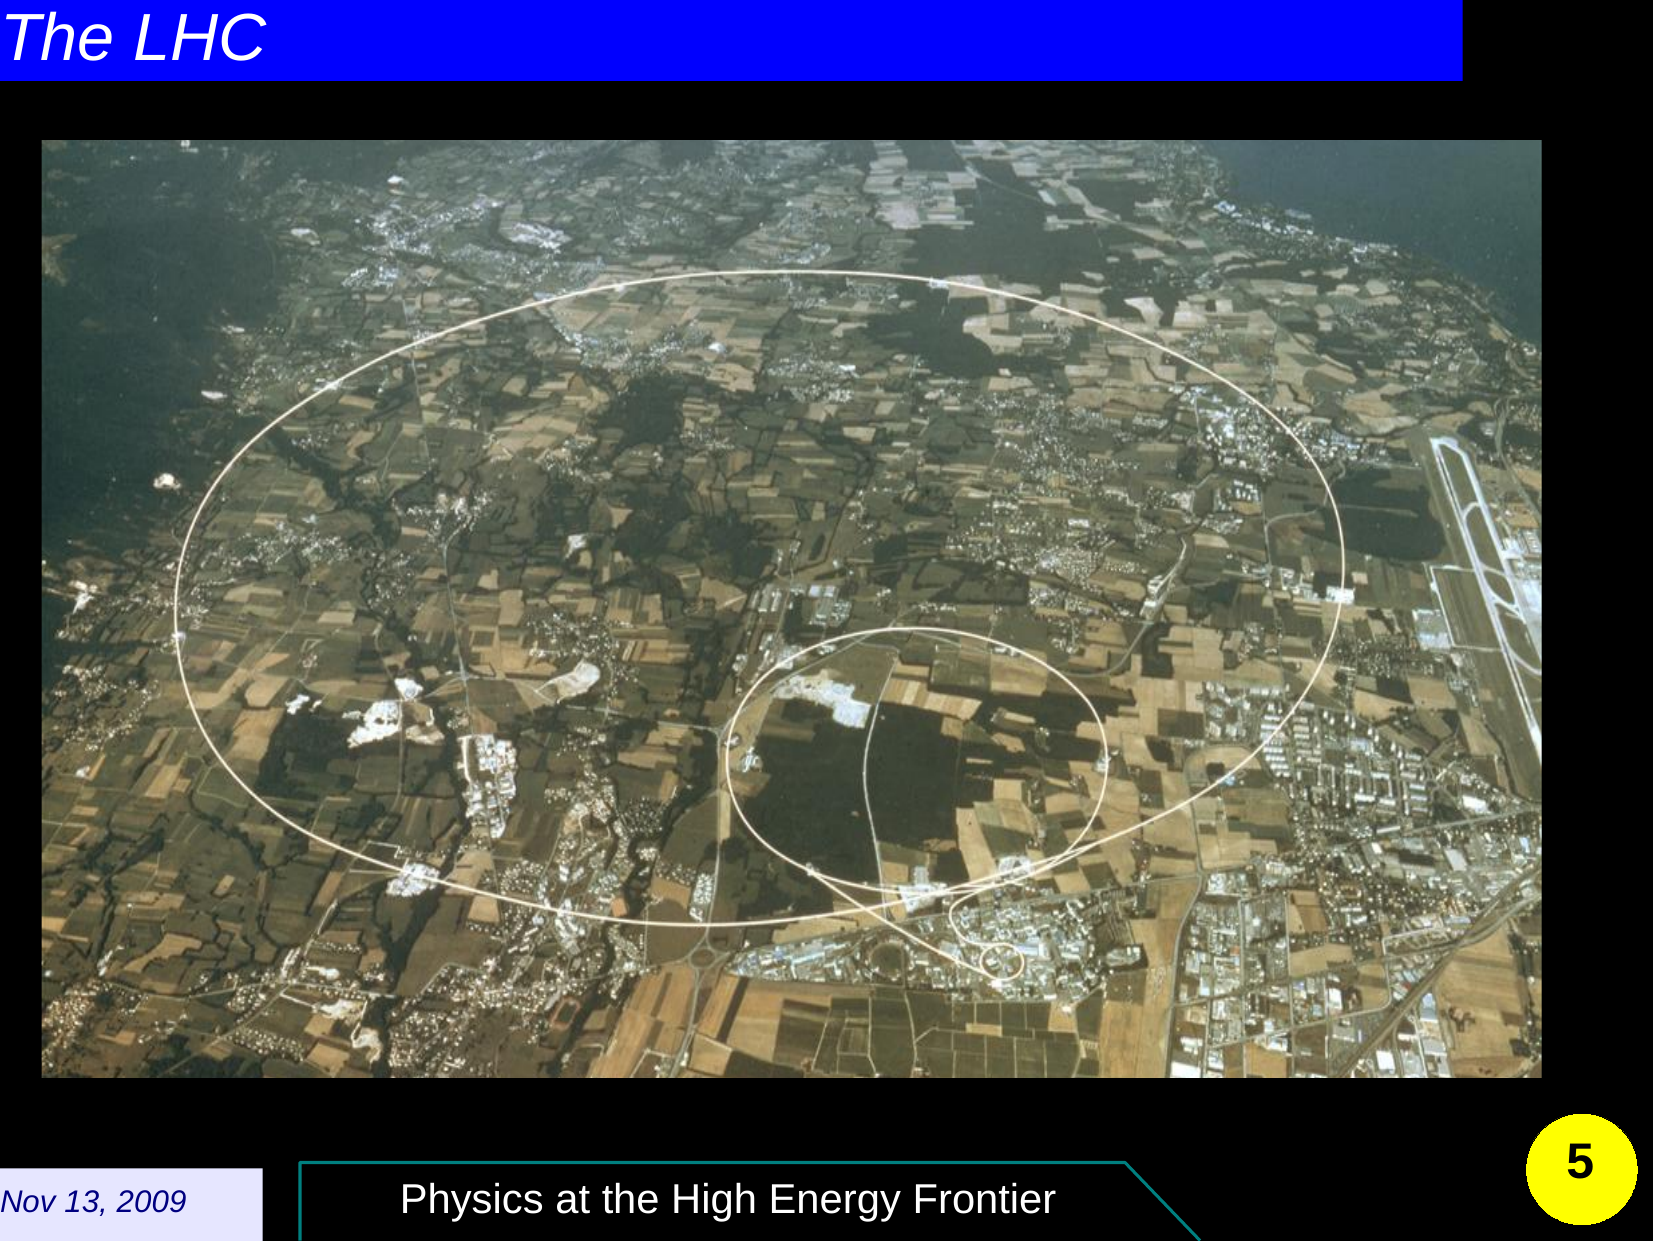

# The LHC
5
Physics at the High Energy Frontier
Nov 13, 2009